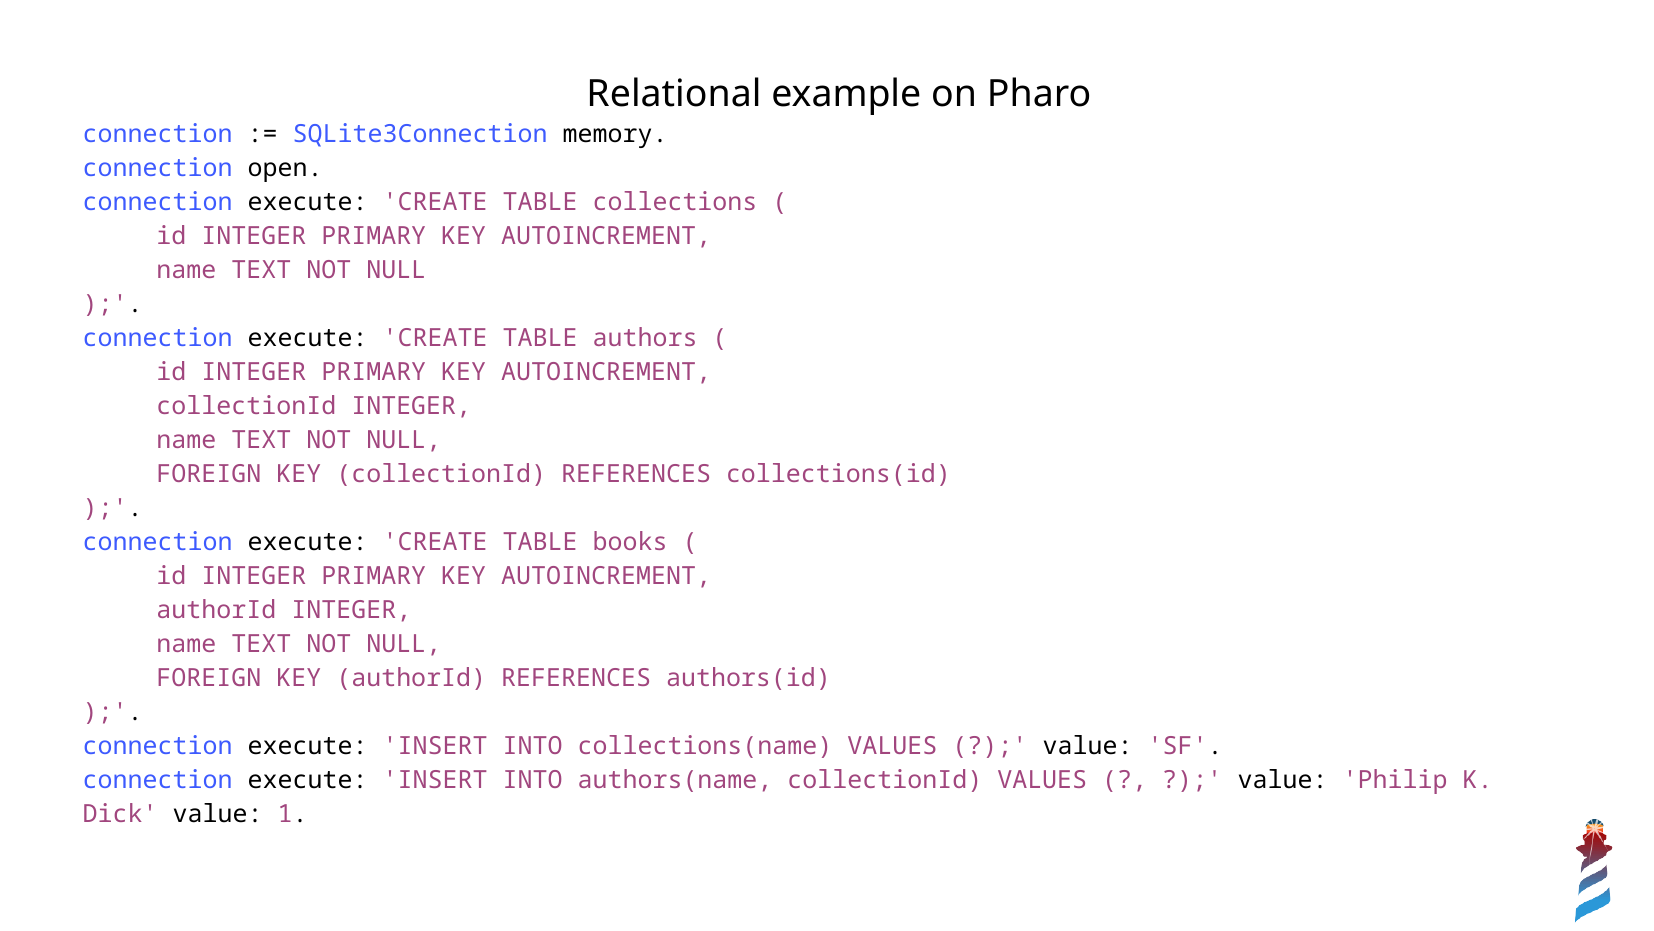

Relational example on Pharo
# connection := SQLite3Connection memory.
connection open.
connection execute: 'CREATE TABLE collections (
	id INTEGER PRIMARY KEY AUTOINCREMENT,
	name TEXT NOT NULL
);'.
connection execute: 'CREATE TABLE authors (
	id INTEGER PRIMARY KEY AUTOINCREMENT,
	collectionId INTEGER,
	name TEXT NOT NULL,
	FOREIGN KEY (collectionId) REFERENCES collections(id)
);'.
connection execute: 'CREATE TABLE books (
	id INTEGER PRIMARY KEY AUTOINCREMENT,
	authorId INTEGER,
	name TEXT NOT NULL,
	FOREIGN KEY (authorId) REFERENCES authors(id)
);'.
connection execute: 'INSERT INTO collections(name) VALUES (?);' value: 'SF'.
connection execute: 'INSERT INTO authors(name, collectionId) VALUES (?, ?);' value: 'Philip K. Dick' value: 1.